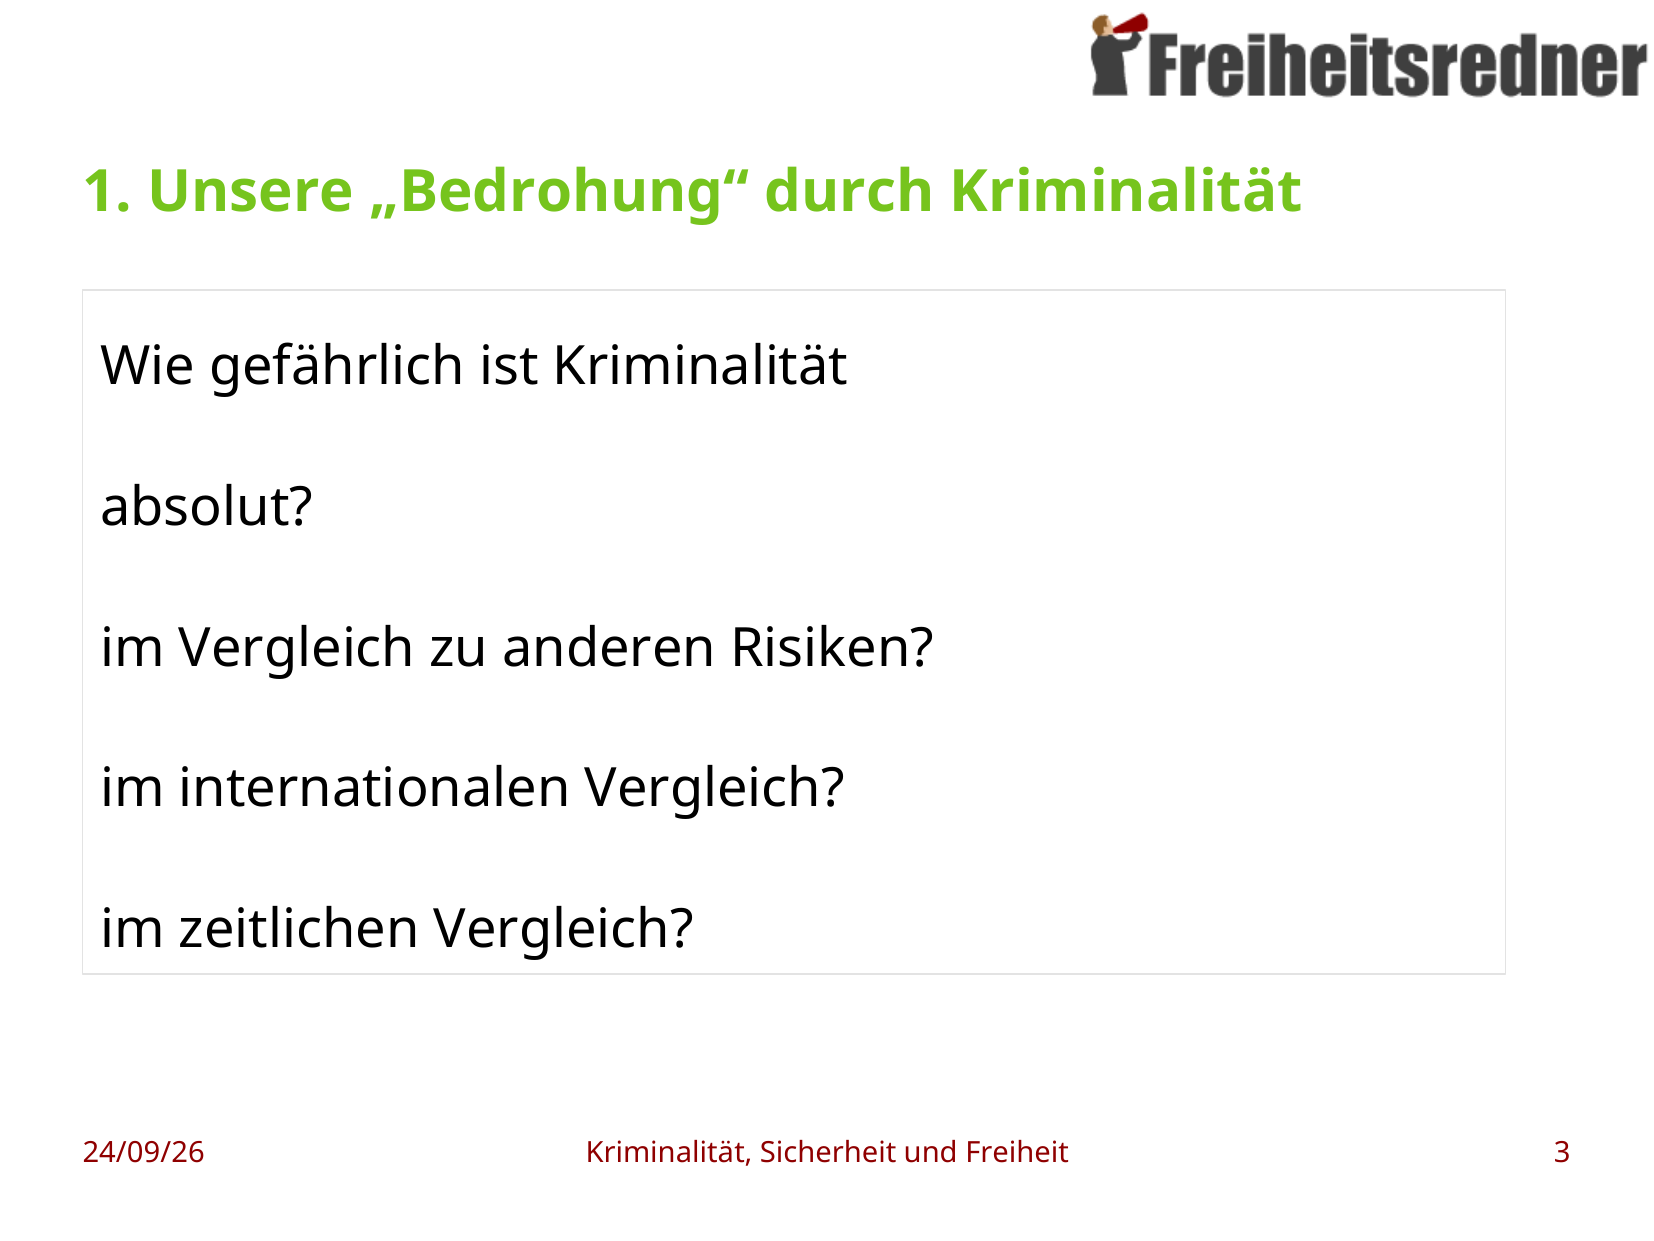

# 1. Unsere „Bedrohung“ durch Kriminalität
Wie gefährlich ist Kriminalität
absolut?
im Vergleich zu anderen Risiken?
im internationalen Vergleich?
im zeitlichen Vergleich?
Überwachungsmaßnahmen
3